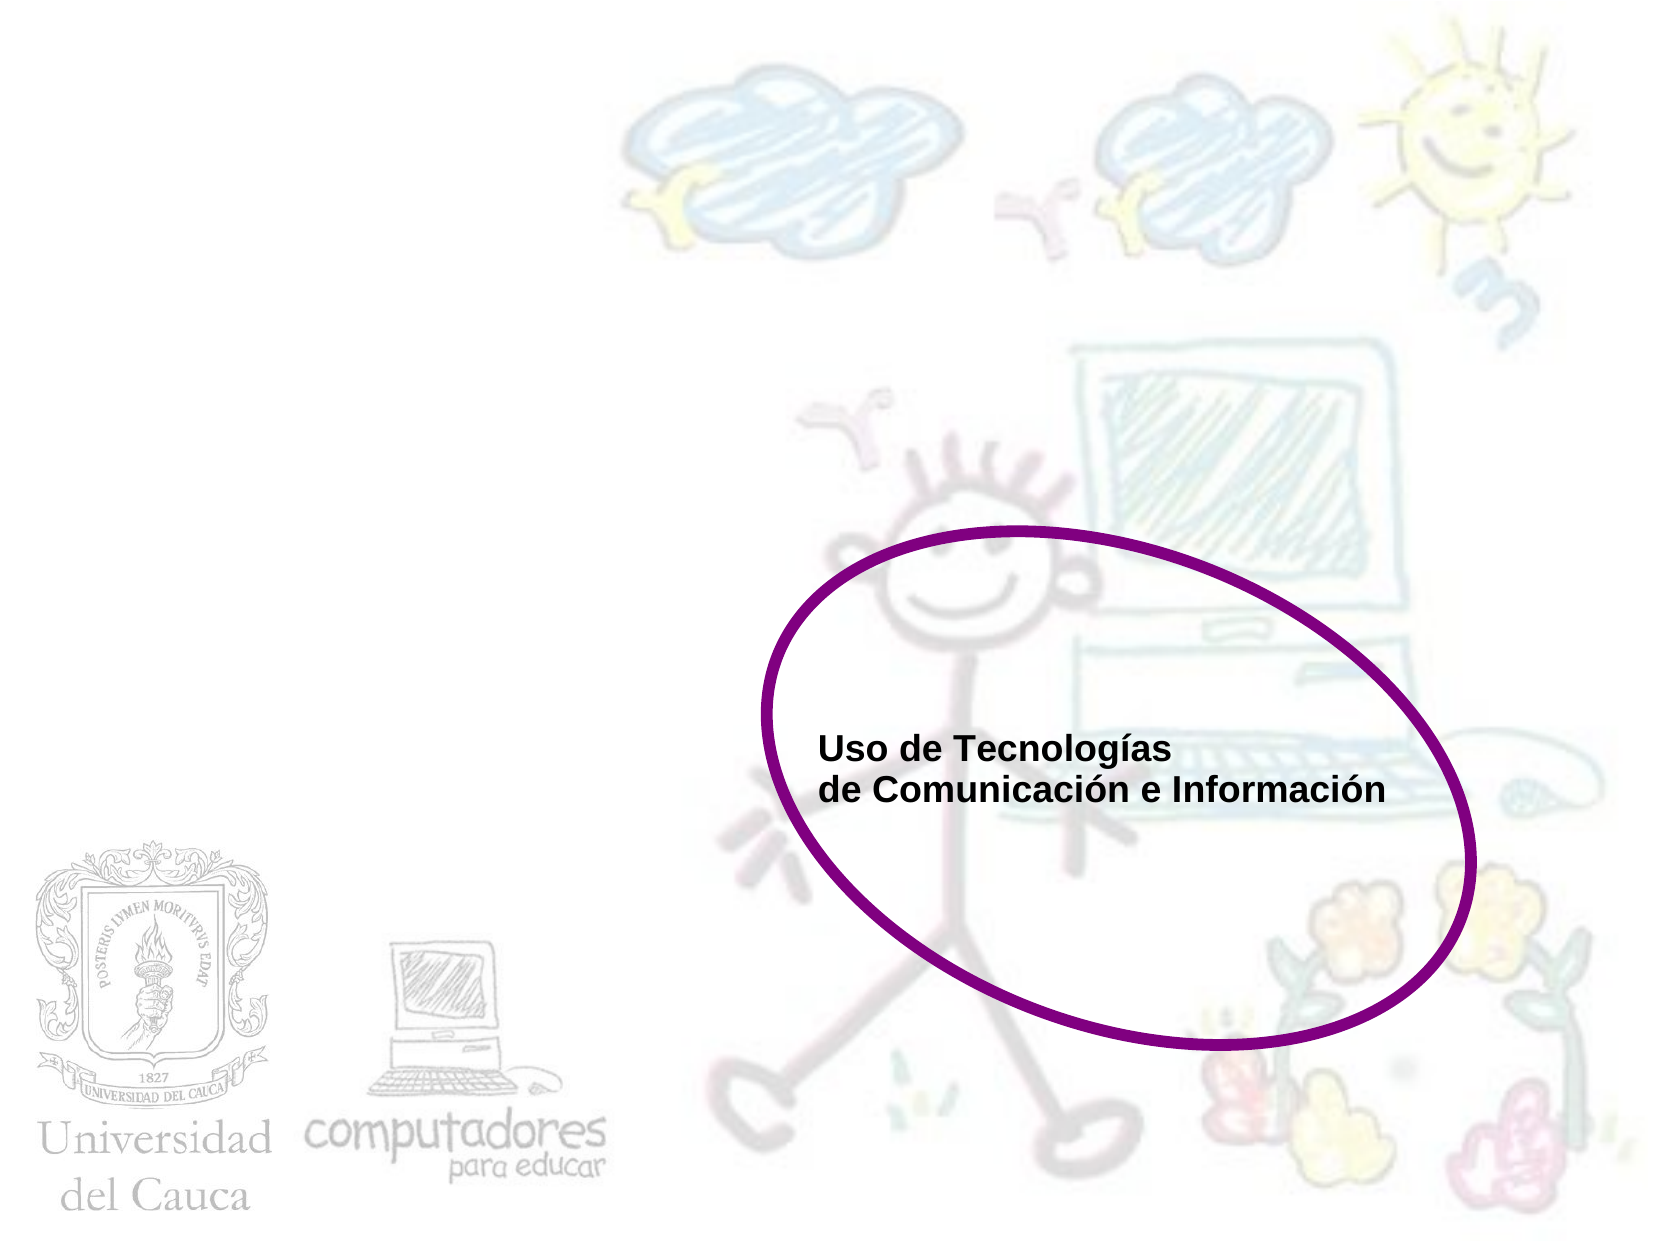

Uso de Tecnologías
de Comunicación e Información